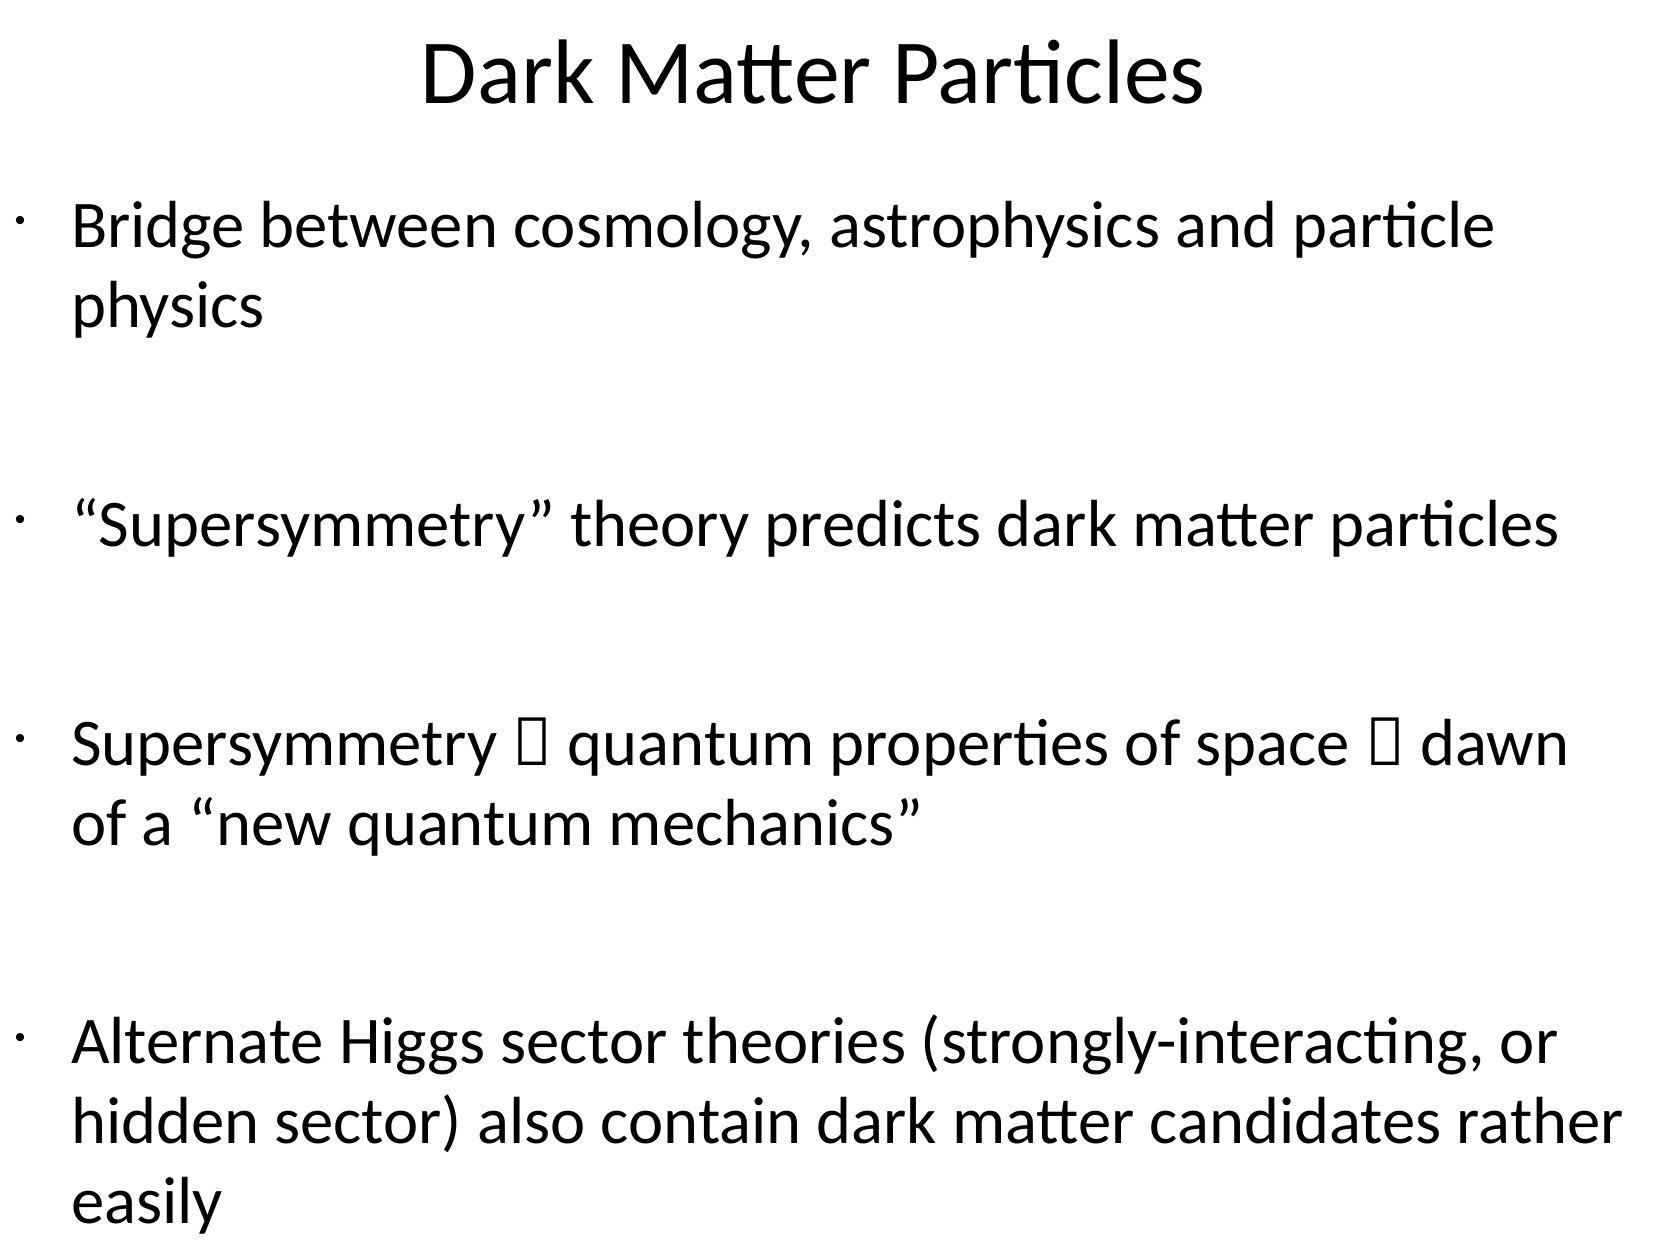

# Dark Matter Particles
Bridge between cosmology, astrophysics and particle physics
“Supersymmetry” theory predicts dark matter particles
Supersymmetry  quantum properties of space  dawn of a “new quantum mechanics”
Alternate Higgs sector theories (strongly-interacting, or hidden sector) also contain dark matter candidates rather easily